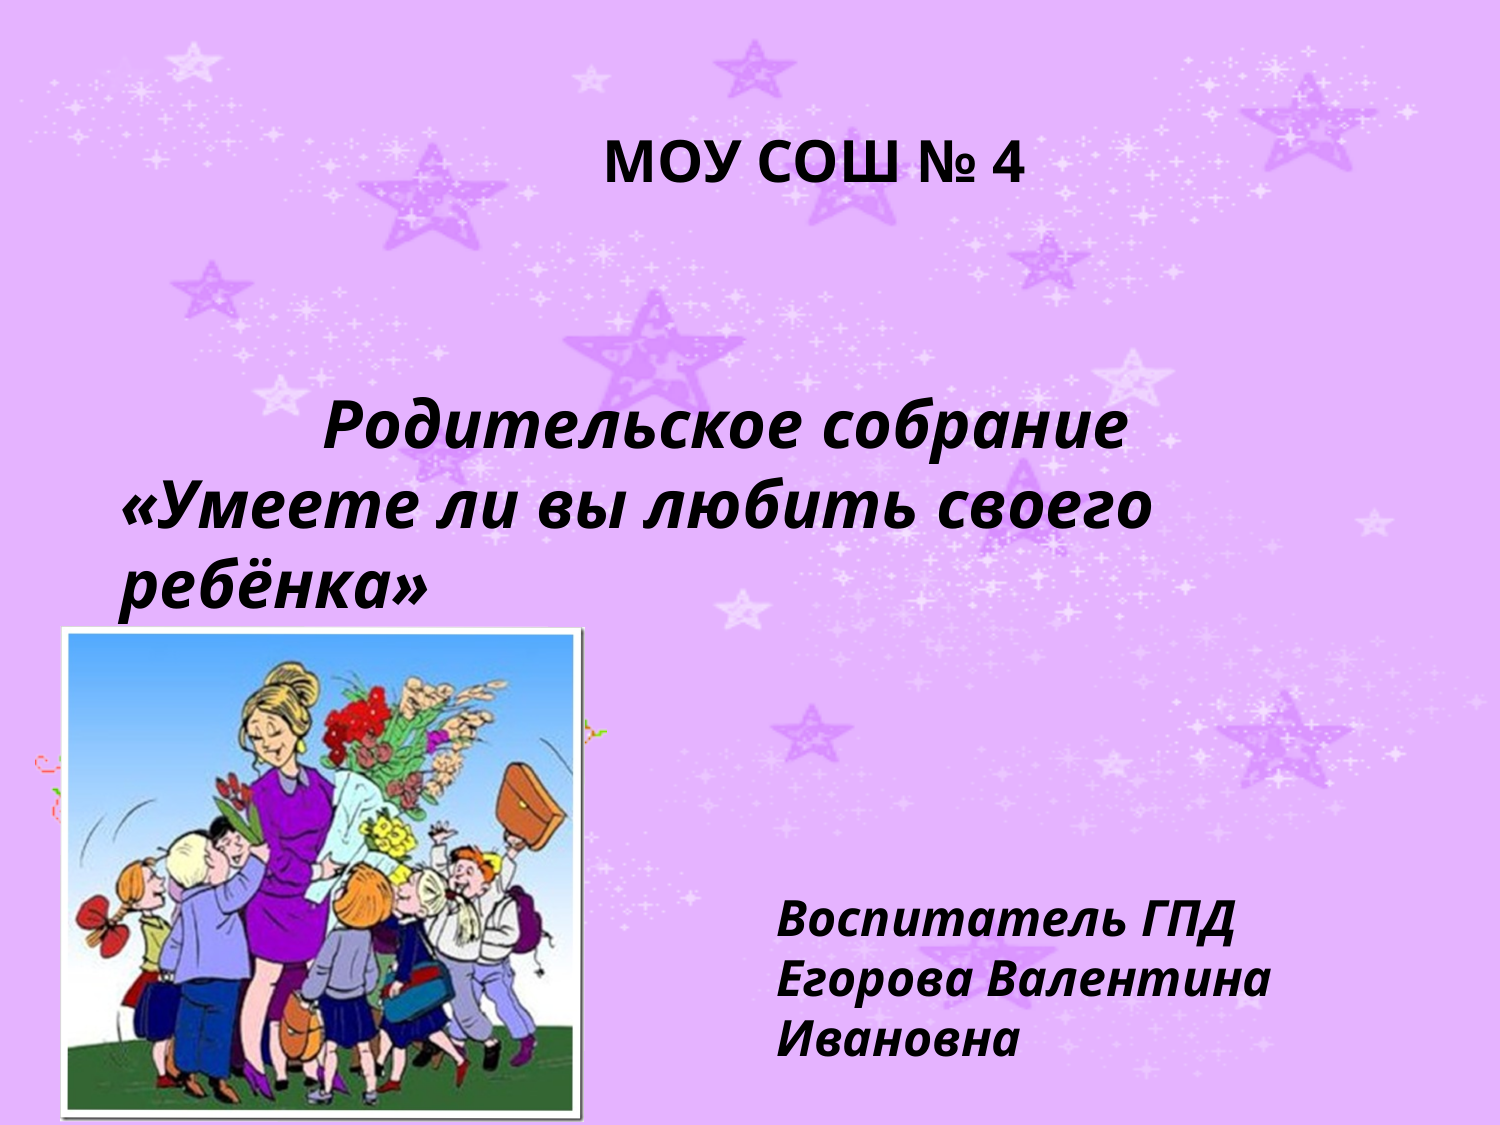

МОУ СОШ № 4
Родительское собрание
«Умеете ли вы любить своего ребёнка»
Воспитатель ГПД Егорова Валентина Ивановна